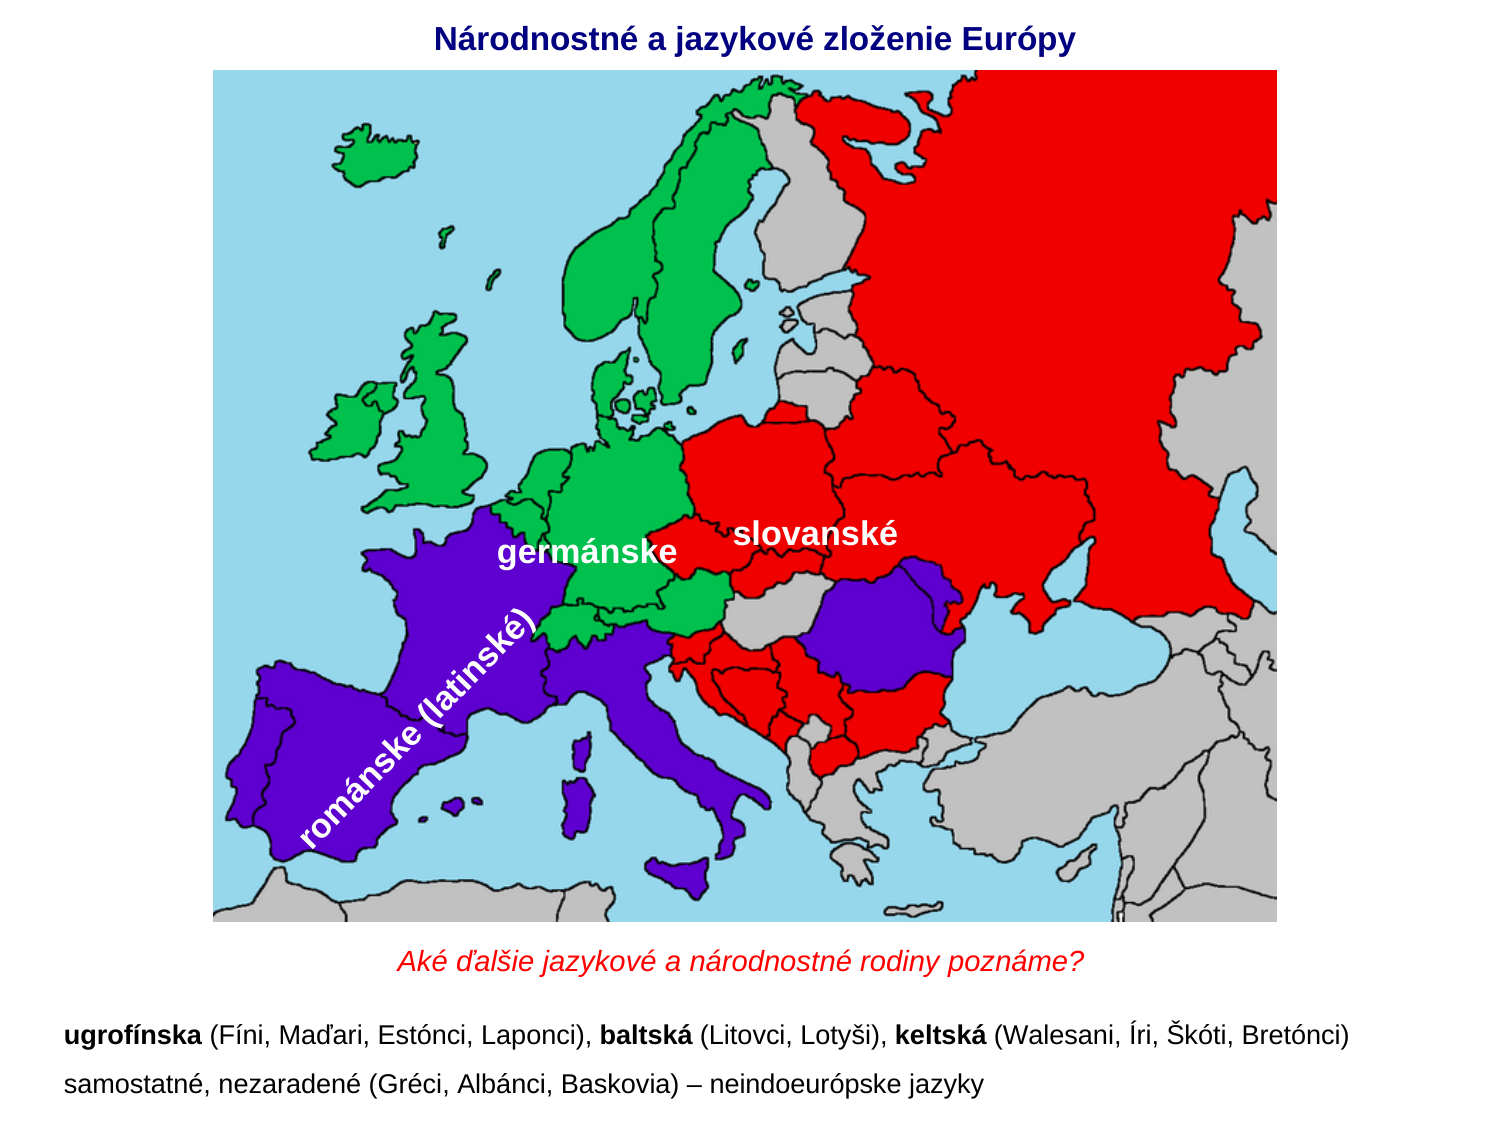

Národnostné a jazykové zloženie Európy
slovanské
germánske
románske (latinské)
Aké ďalšie jazykové a národnostné rodiny poznáme?
ugrofínska (Fíni, Maďari, Estónci, Laponci), baltská (Litovci, Lotyši), keltská (Walesani, Íri, Škóti, Bretónci)
samostatné, nezaradené (Gréci, Albánci, Baskovia) – neindoeurópske jazyky